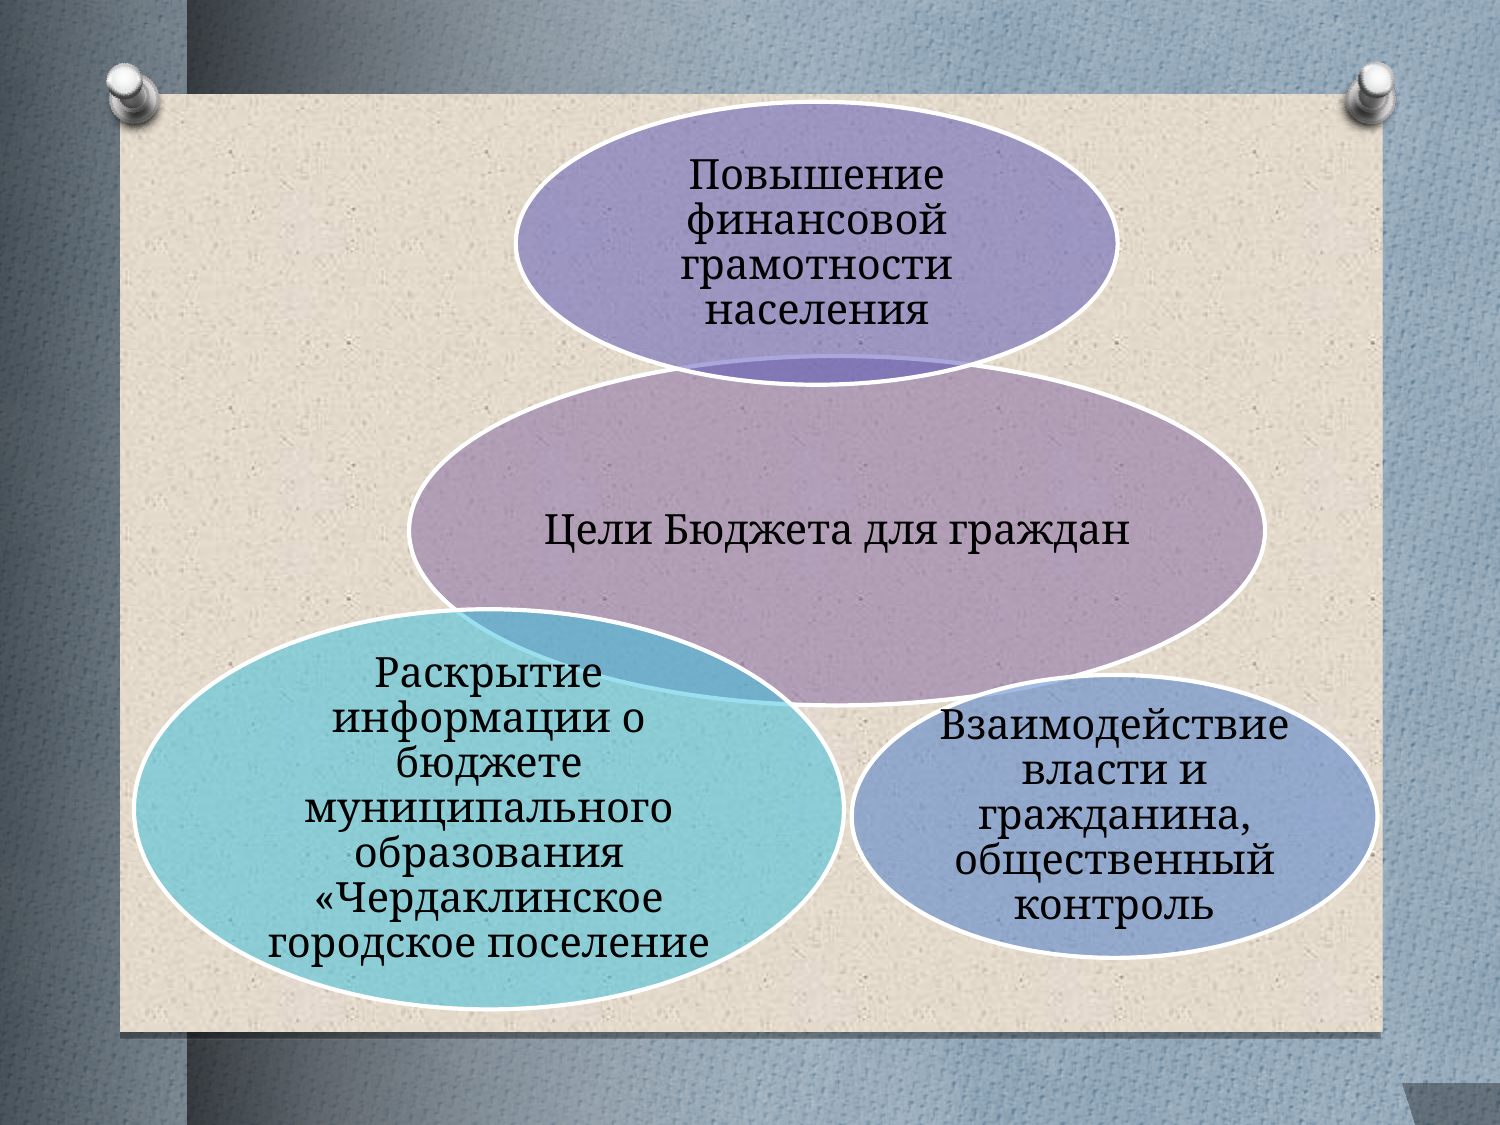

Повышение финансовой грамотности населения
Цели Бюджета для граждан
Раскрытие информации о бюджете муниципального образования «Чердаклинское городское поселение
Взаимодействие власти и гражданина, общественный контроль